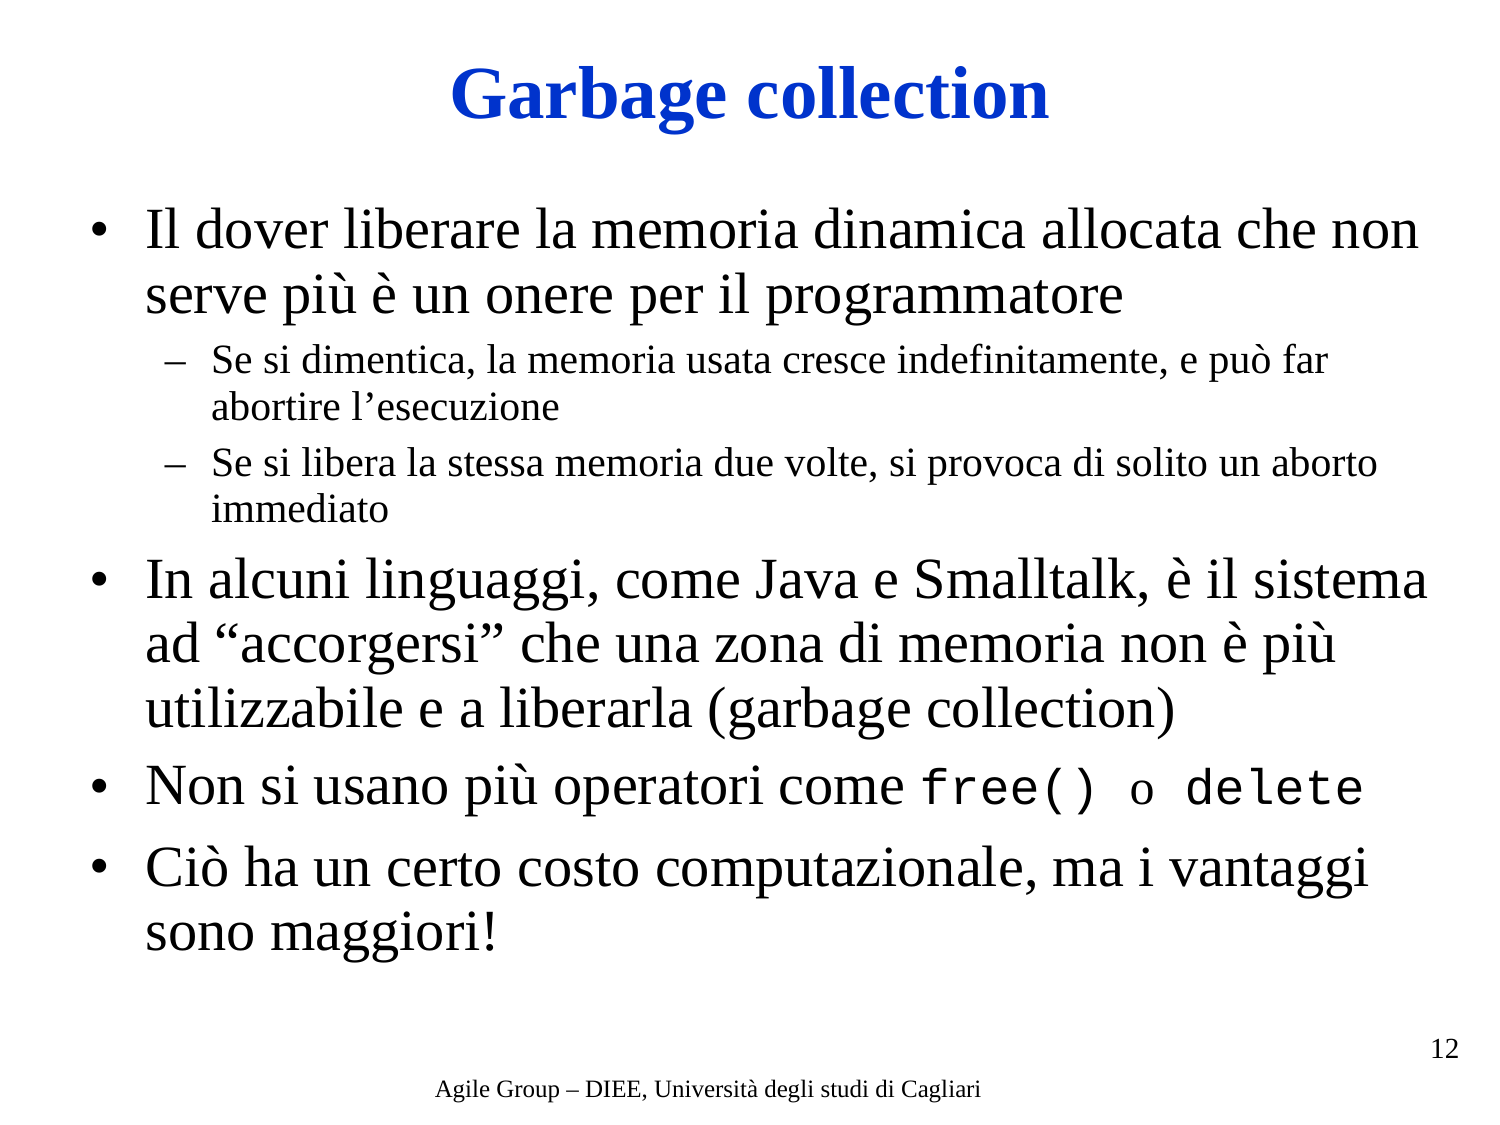

# Garbage collection
Il dover liberare la memoria dinamica allocata che non serve più è un onere per il programmatore
Se si dimentica, la memoria usata cresce indefinitamente, e può far abortire l’esecuzione
Se si libera la stessa memoria due volte, si provoca di solito un aborto immediato
In alcuni linguaggi, come Java e Smalltalk, è il sistema ad “accorgersi” che una zona di memoria non è più utilizzabile e a liberarla (garbage collection)
Non si usano più operatori come free() o delete
Ciò ha un certo costo computazionale, ma i vantaggi sono maggiori!
12